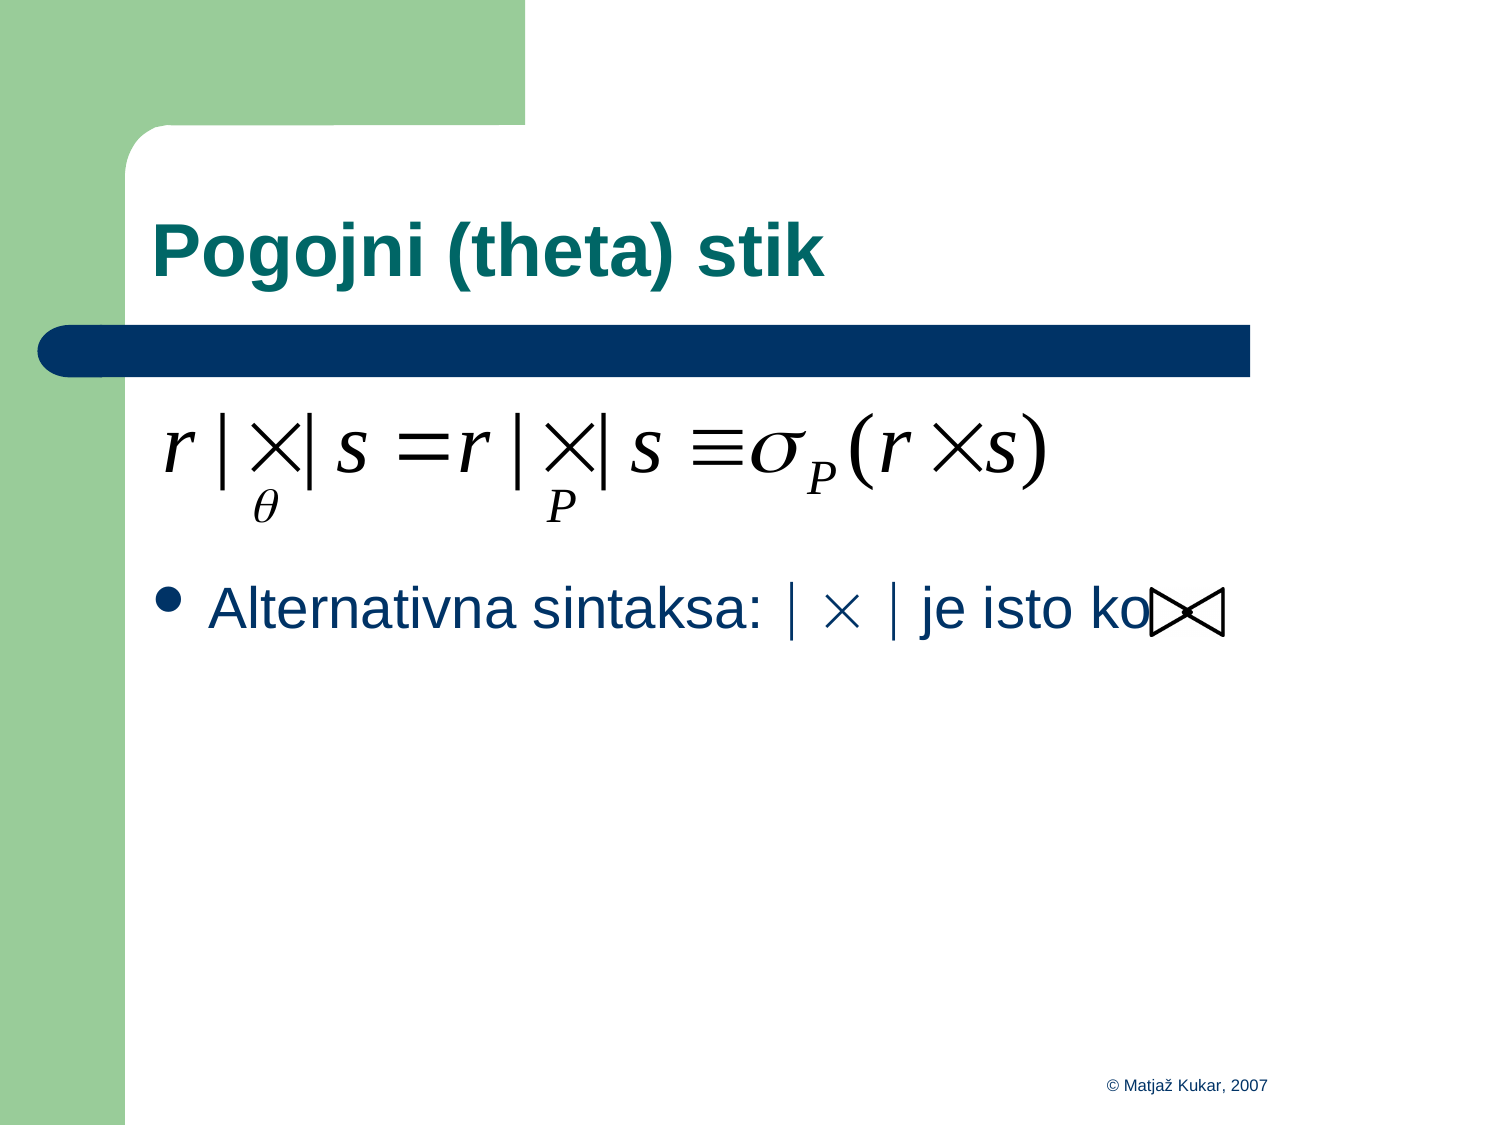

# Pogojni (theta) stik
Alternativna sintaksa:    je isto kot
© Matjaž Kukar, 2007